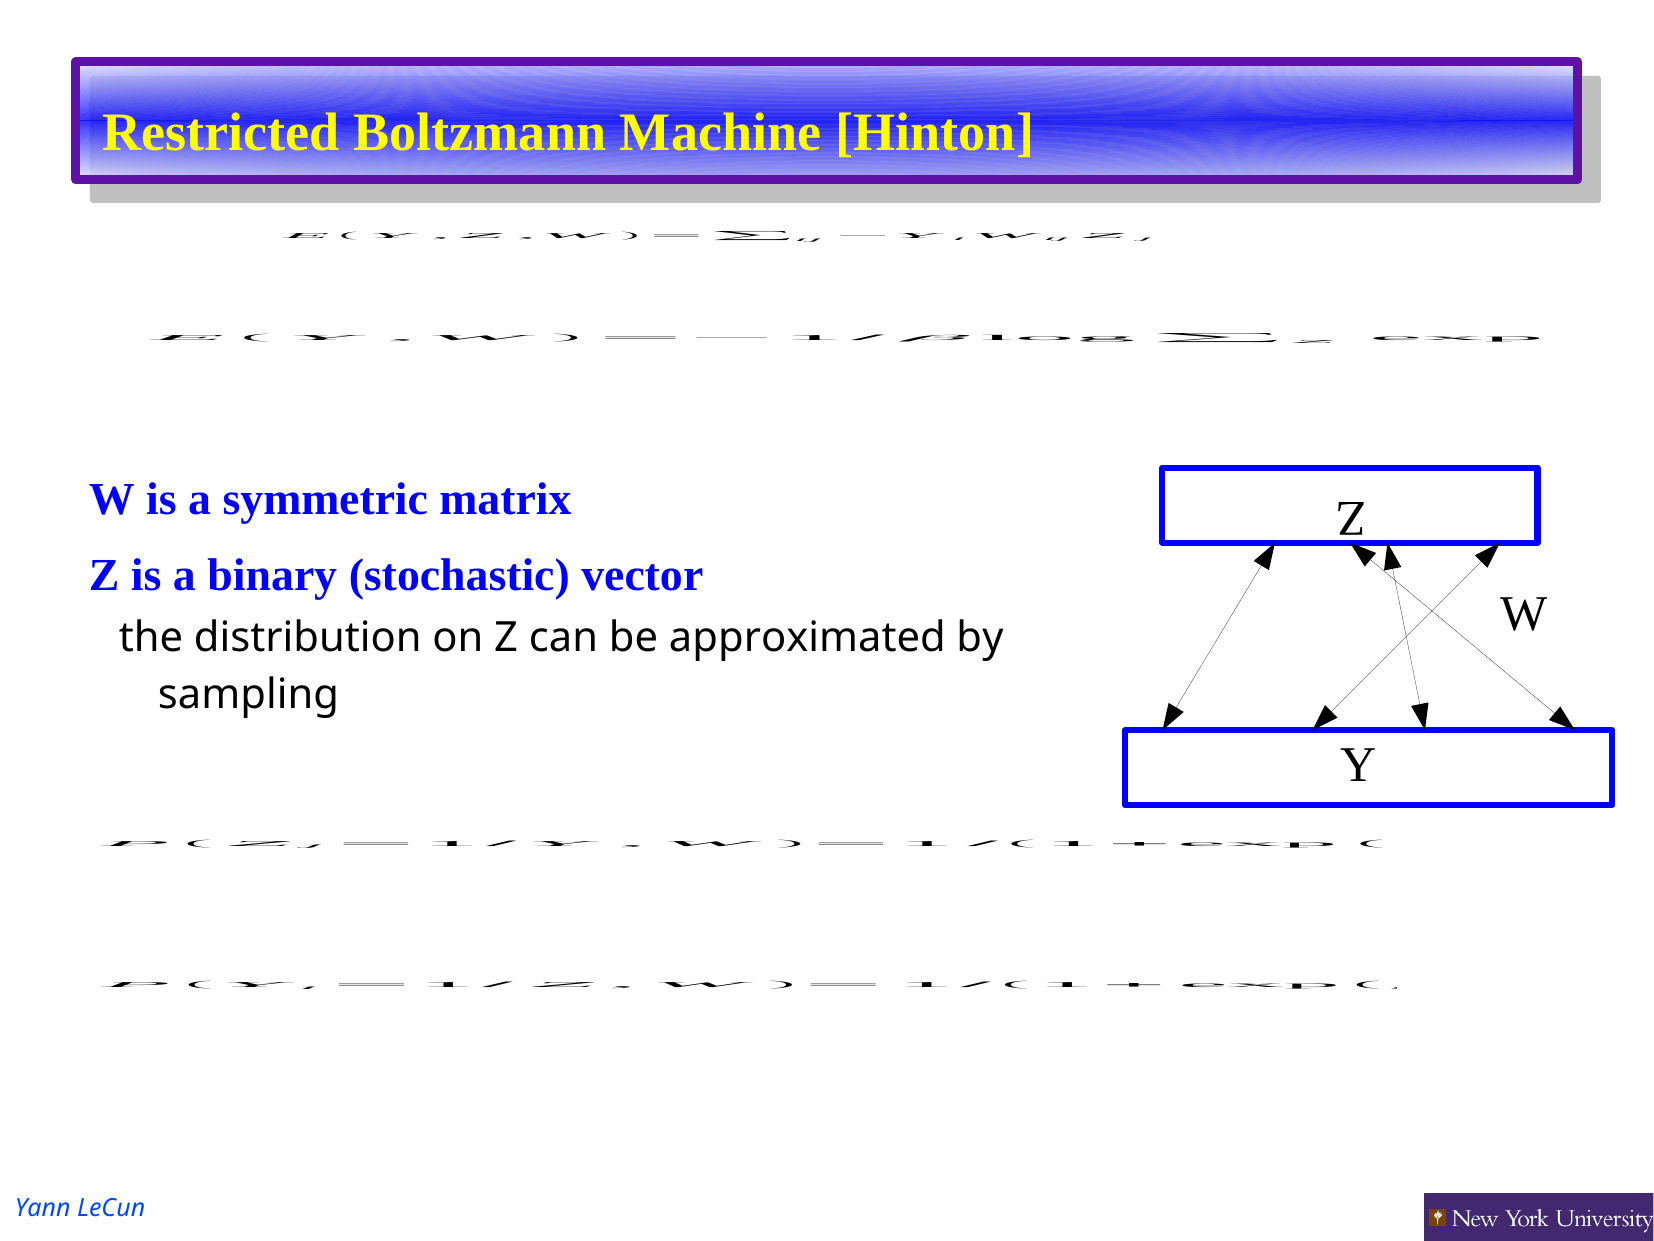

# Restricted Boltzmann Machine [Hinton]
Z
W
Y
W is a symmetric matrix
Z is a binary (stochastic) vector
the distribution on Z can be approximated by sampling